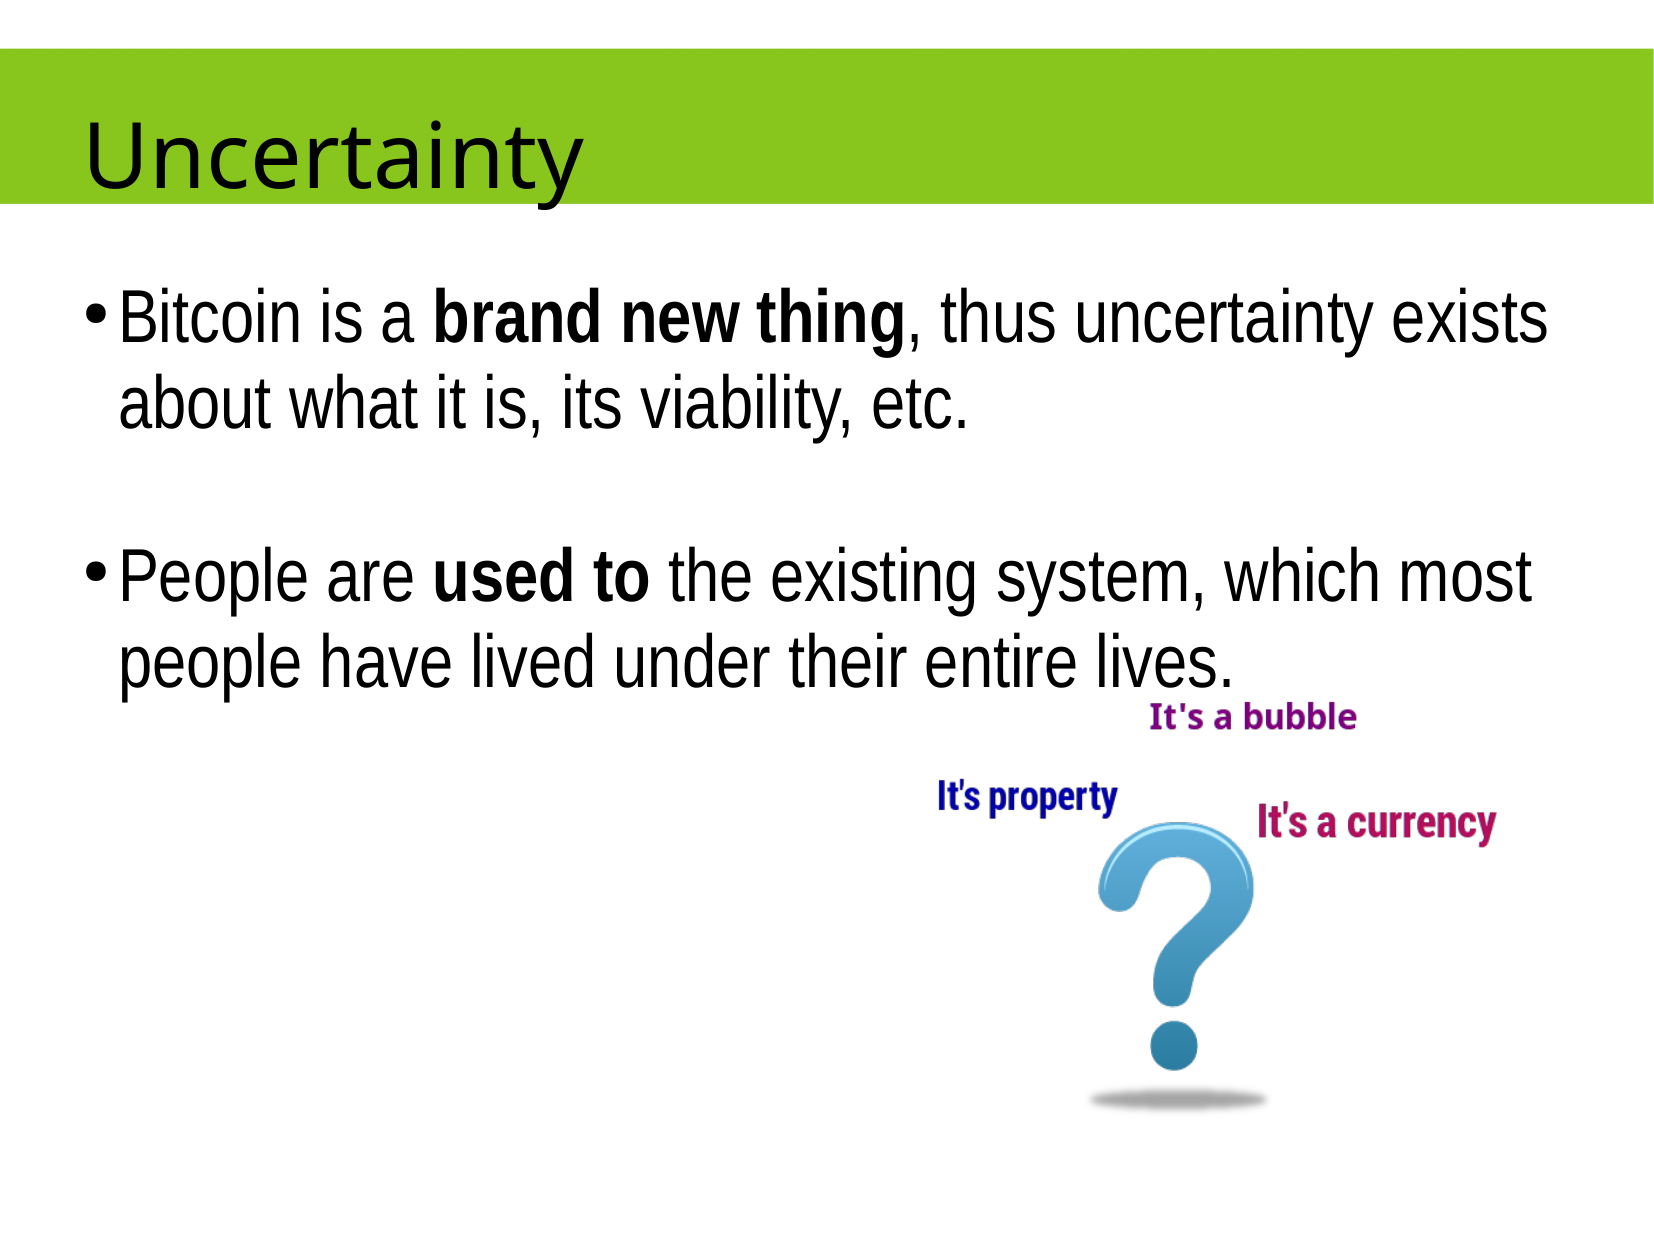

Uncertainty
# Bitcoin is a brand new thing, thus uncertainty exists about what it is, its viability, etc.
People are used to the existing system, which most people have lived under their entire lives.